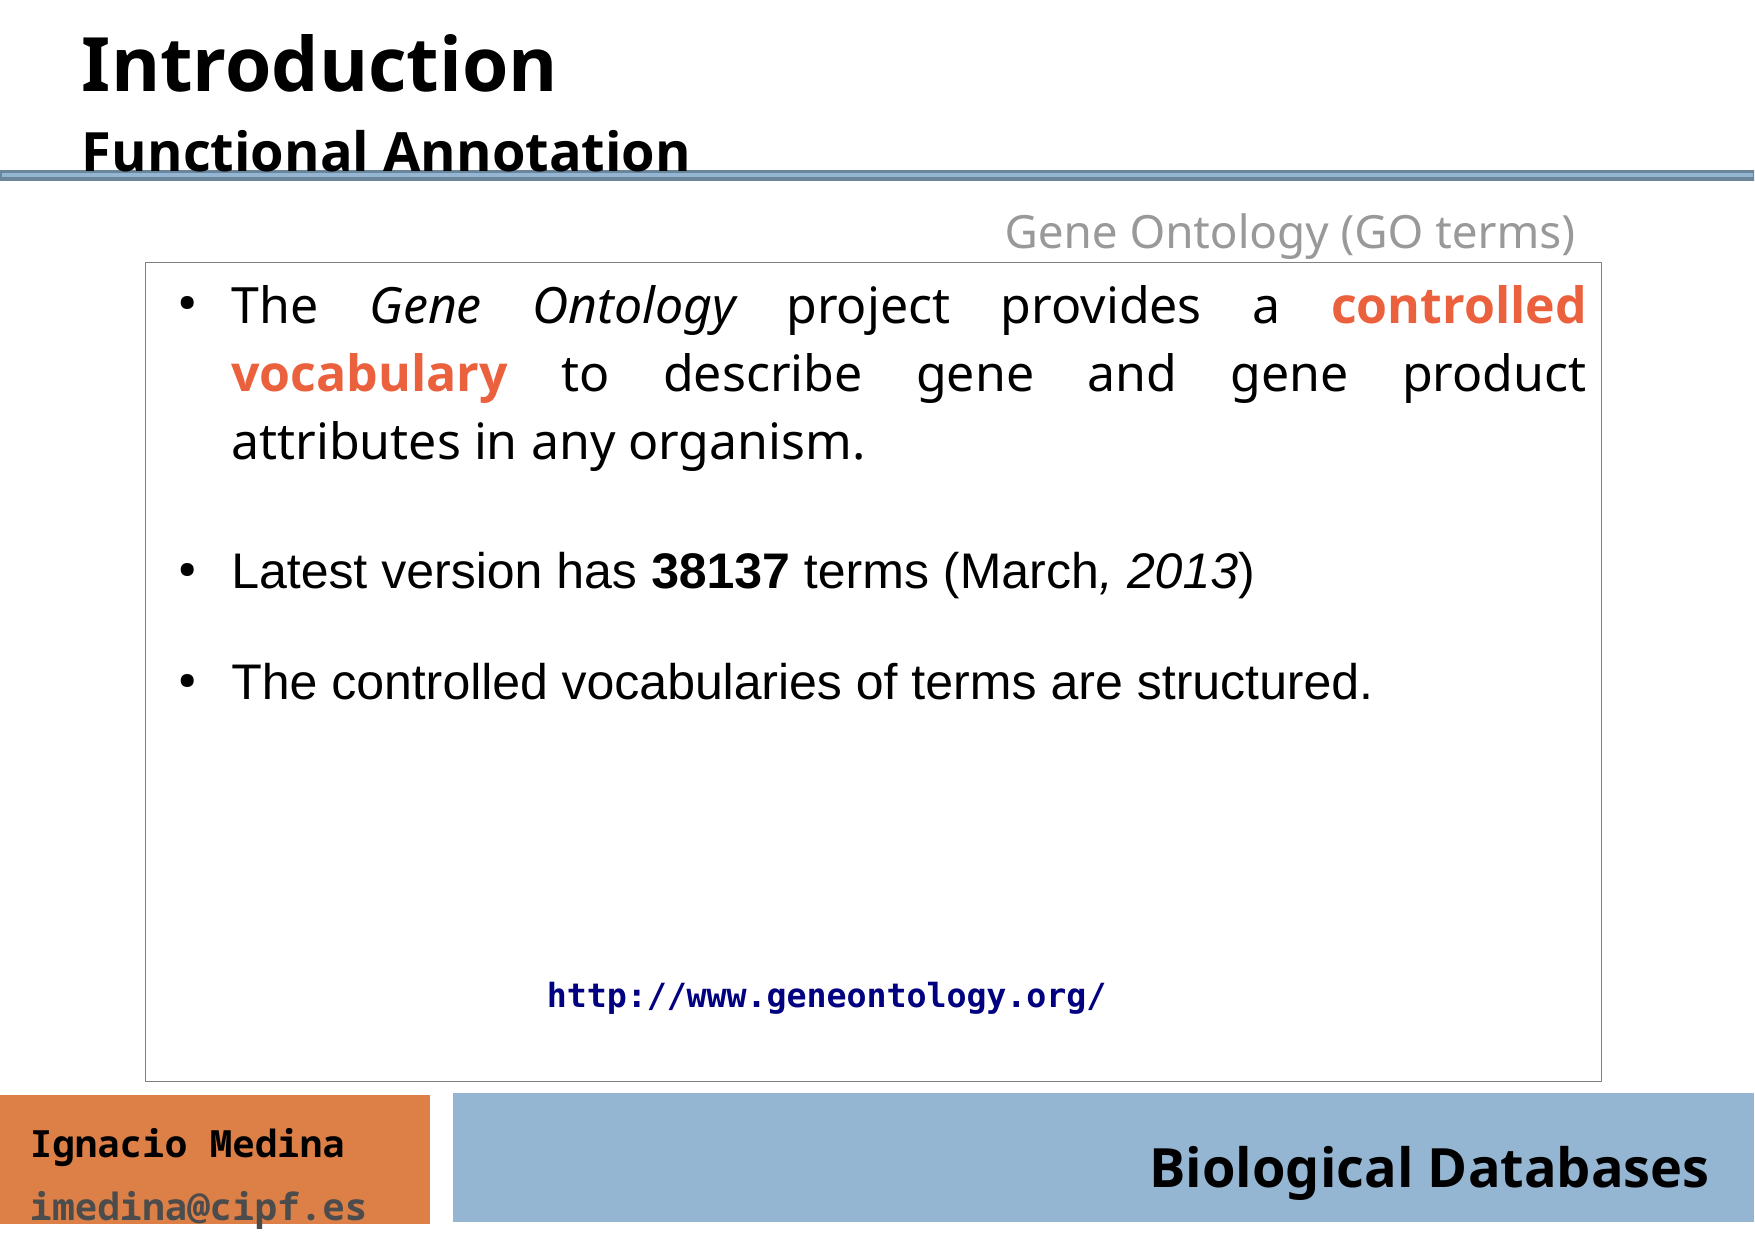

Introduction
Functional Annotation
#
Gene Ontology (GO terms)
The Gene Ontology project provides a controlled vocabulary to describe gene and gene product attributes in any organism.
Latest version has 38137 terms (March, 2013)
The controlled vocabularies of terms are structured.
http://www.geneontology.org/
Ignacio Medina
imedina@cipf.es
Biological Databases